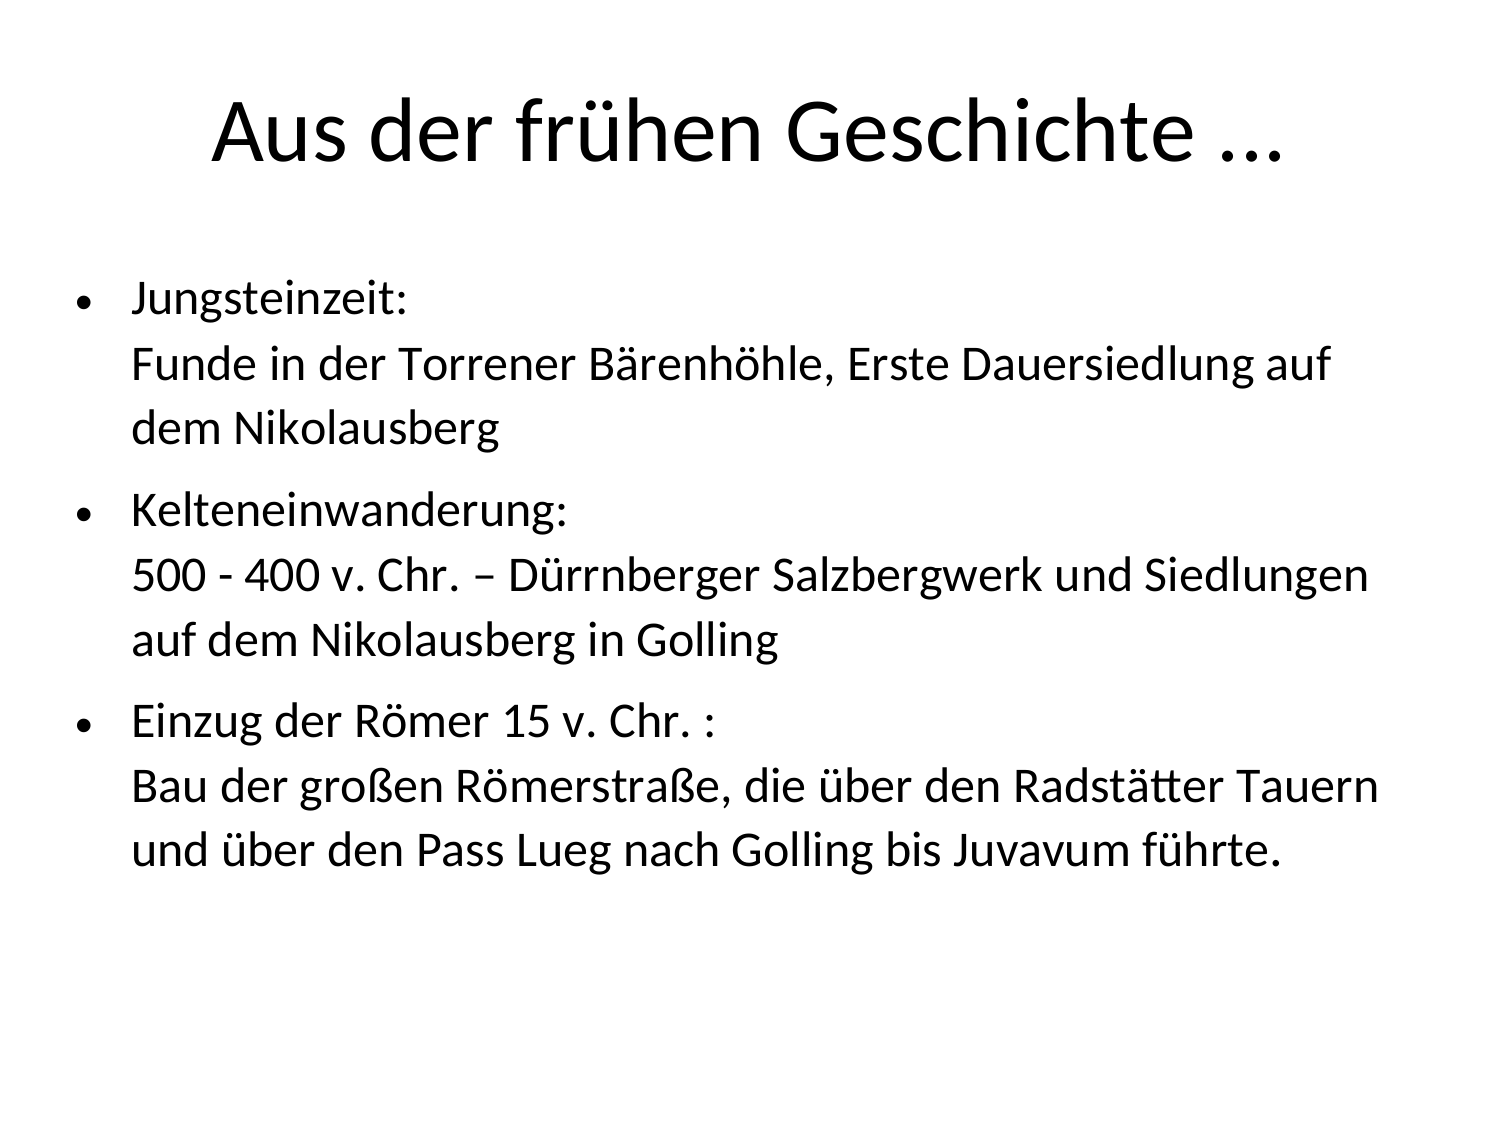

# Aus der frühen Geschichte ...
Jungsteinzeit:
Funde in der Torrener Bärenhöhle, Erste Dauersiedlung auf dem Nikolausberg
Kelteneinwanderung:
500 - 400 v. Chr. – Dürrnberger Salzbergwerk und Siedlungen auf dem Nikolausberg in Golling
Einzug der Römer 15 v. Chr. :
Bau der großen Römerstraße, die über den Radstätter Tauern und über den Pass Lueg nach Golling bis Juvavum führte.